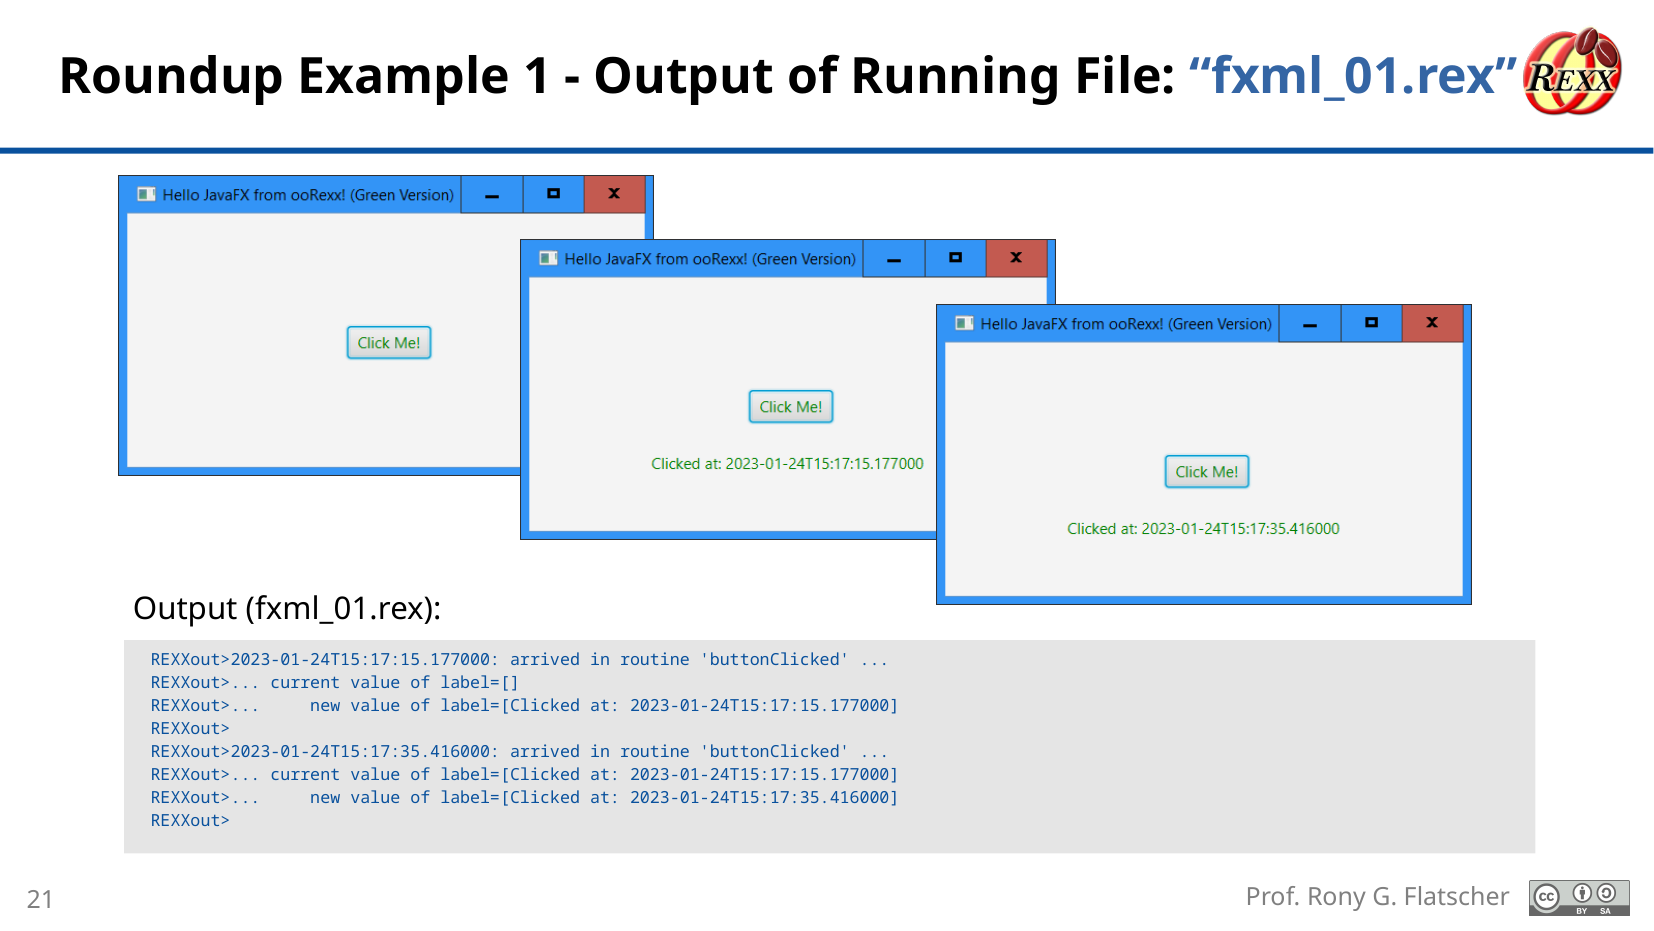

# Roundup Example 1 - Output of Running File: “fxml_01.rex”
Output (fxml_01.rex):
REXXout>2023-01-24T15:17:15.177000: arrived in routine 'buttonClicked' ...
REXXout>... current value of label=[]
REXXout>... new value of label=[Clicked at: 2023-01-24T15:17:15.177000]
REXXout>
REXXout>2023-01-24T15:17:35.416000: arrived in routine 'buttonClicked' ...
REXXout>... current value of label=[Clicked at: 2023-01-24T15:17:15.177000]
REXXout>... new value of label=[Clicked at: 2023-01-24T15:17:35.416000]
REXXout>